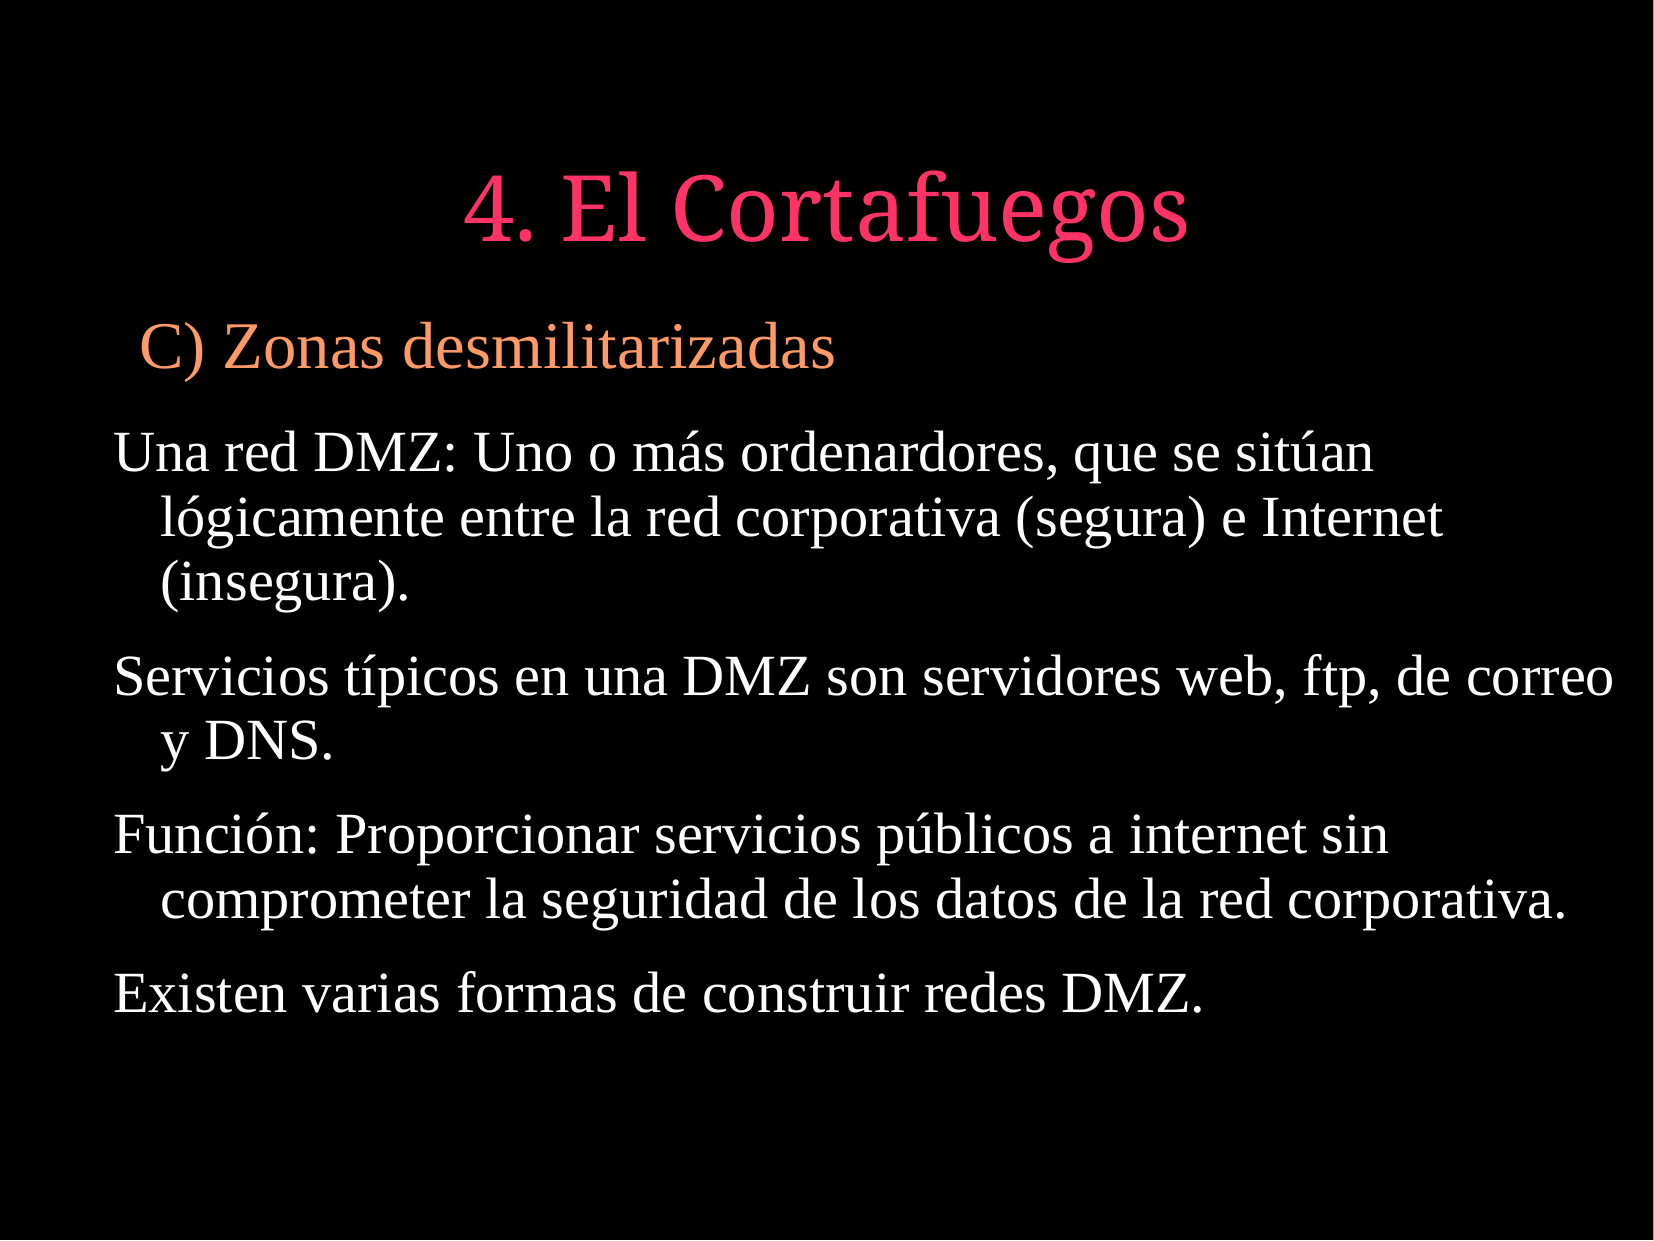

# 4. El Cortafuegos
C) Zonas desmilitarizadas
Una red DMZ: Uno o más ordenardores, que se sitúan lógicamente entre la red corporativa (segura) e Internet (insegura).
Servicios típicos en una DMZ son servidores web, ftp, de correo y DNS.
Función: Proporcionar servicios públicos a internet sin comprometer la seguridad de los datos de la red corporativa.
Existen varias formas de construir redes DMZ.